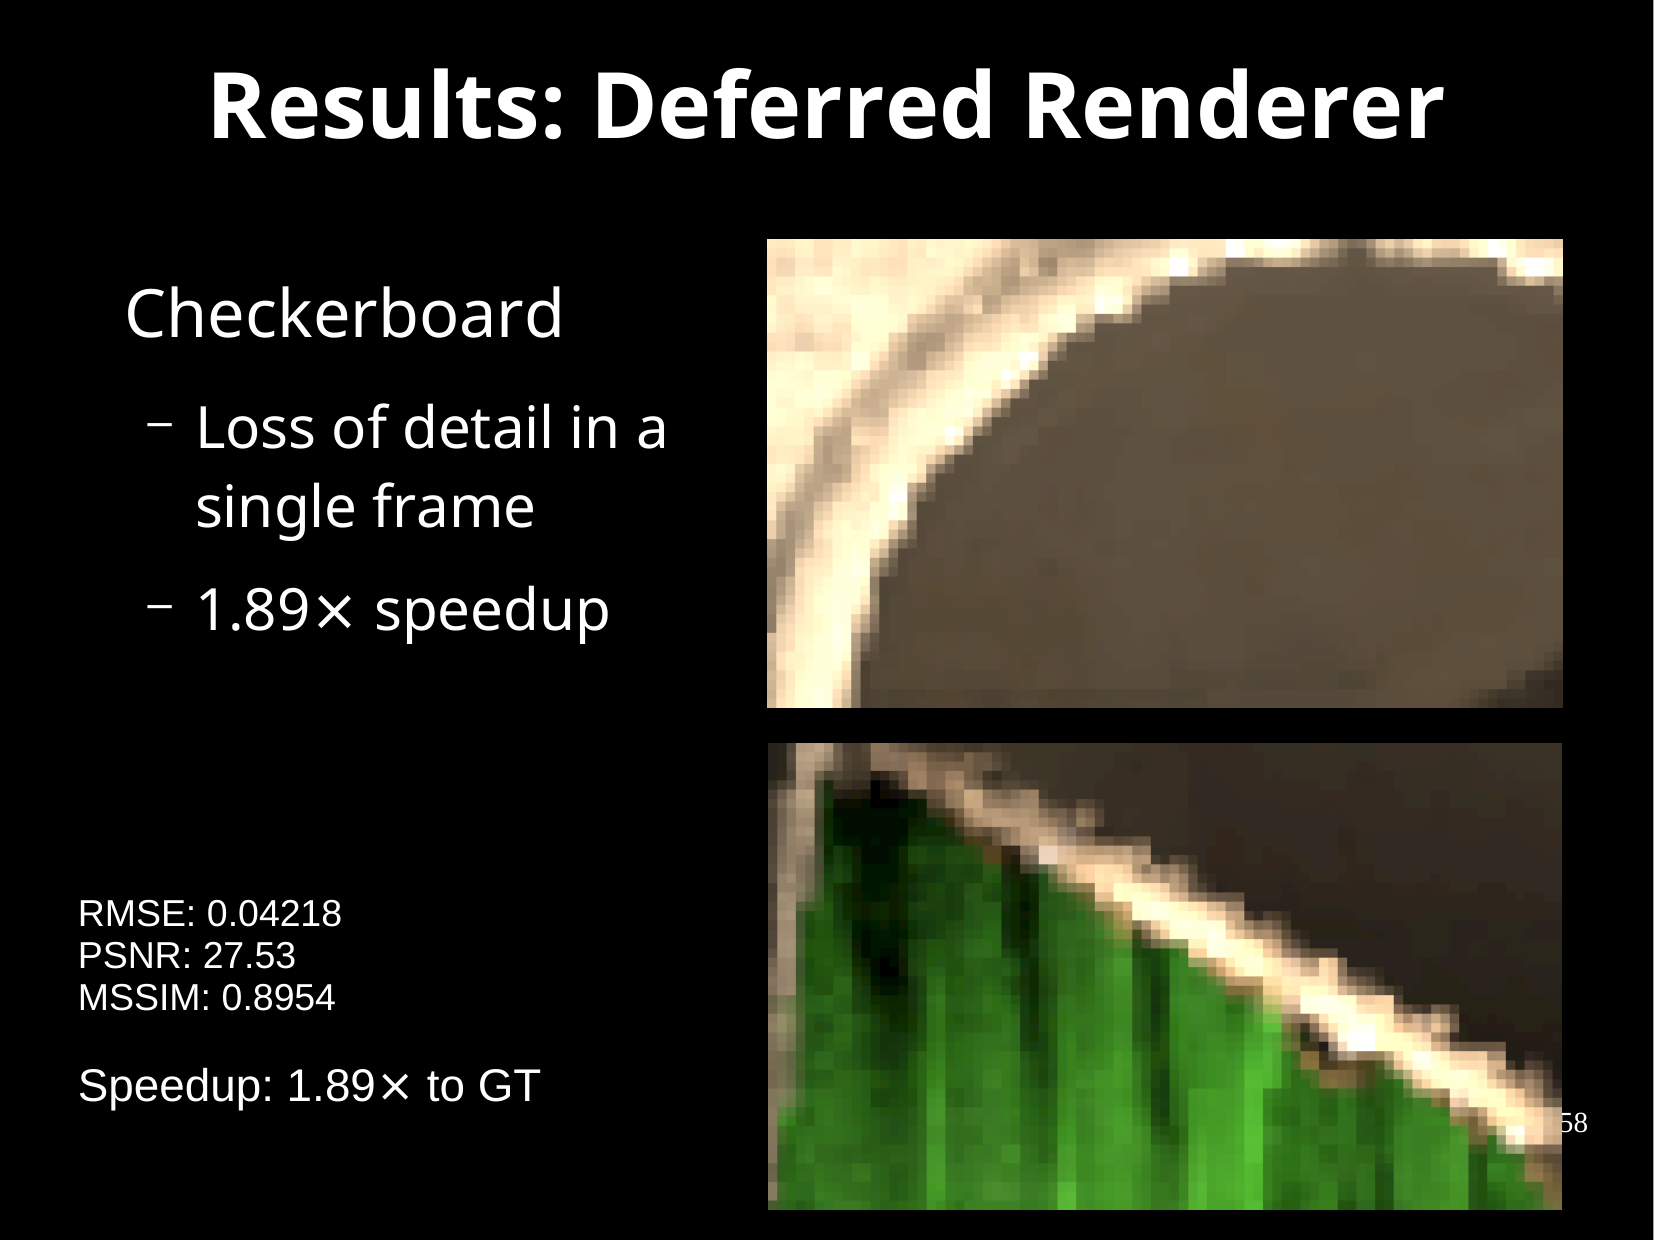

# Results: Deferred Renderer
Checkerboard
Loss of detail in a single frame
1.89⨯ speedup
RMSE: 0.04218
PSNR: 27.53
MSSIM: 0.8954
Speedup: 1.89⨯ to GT
58